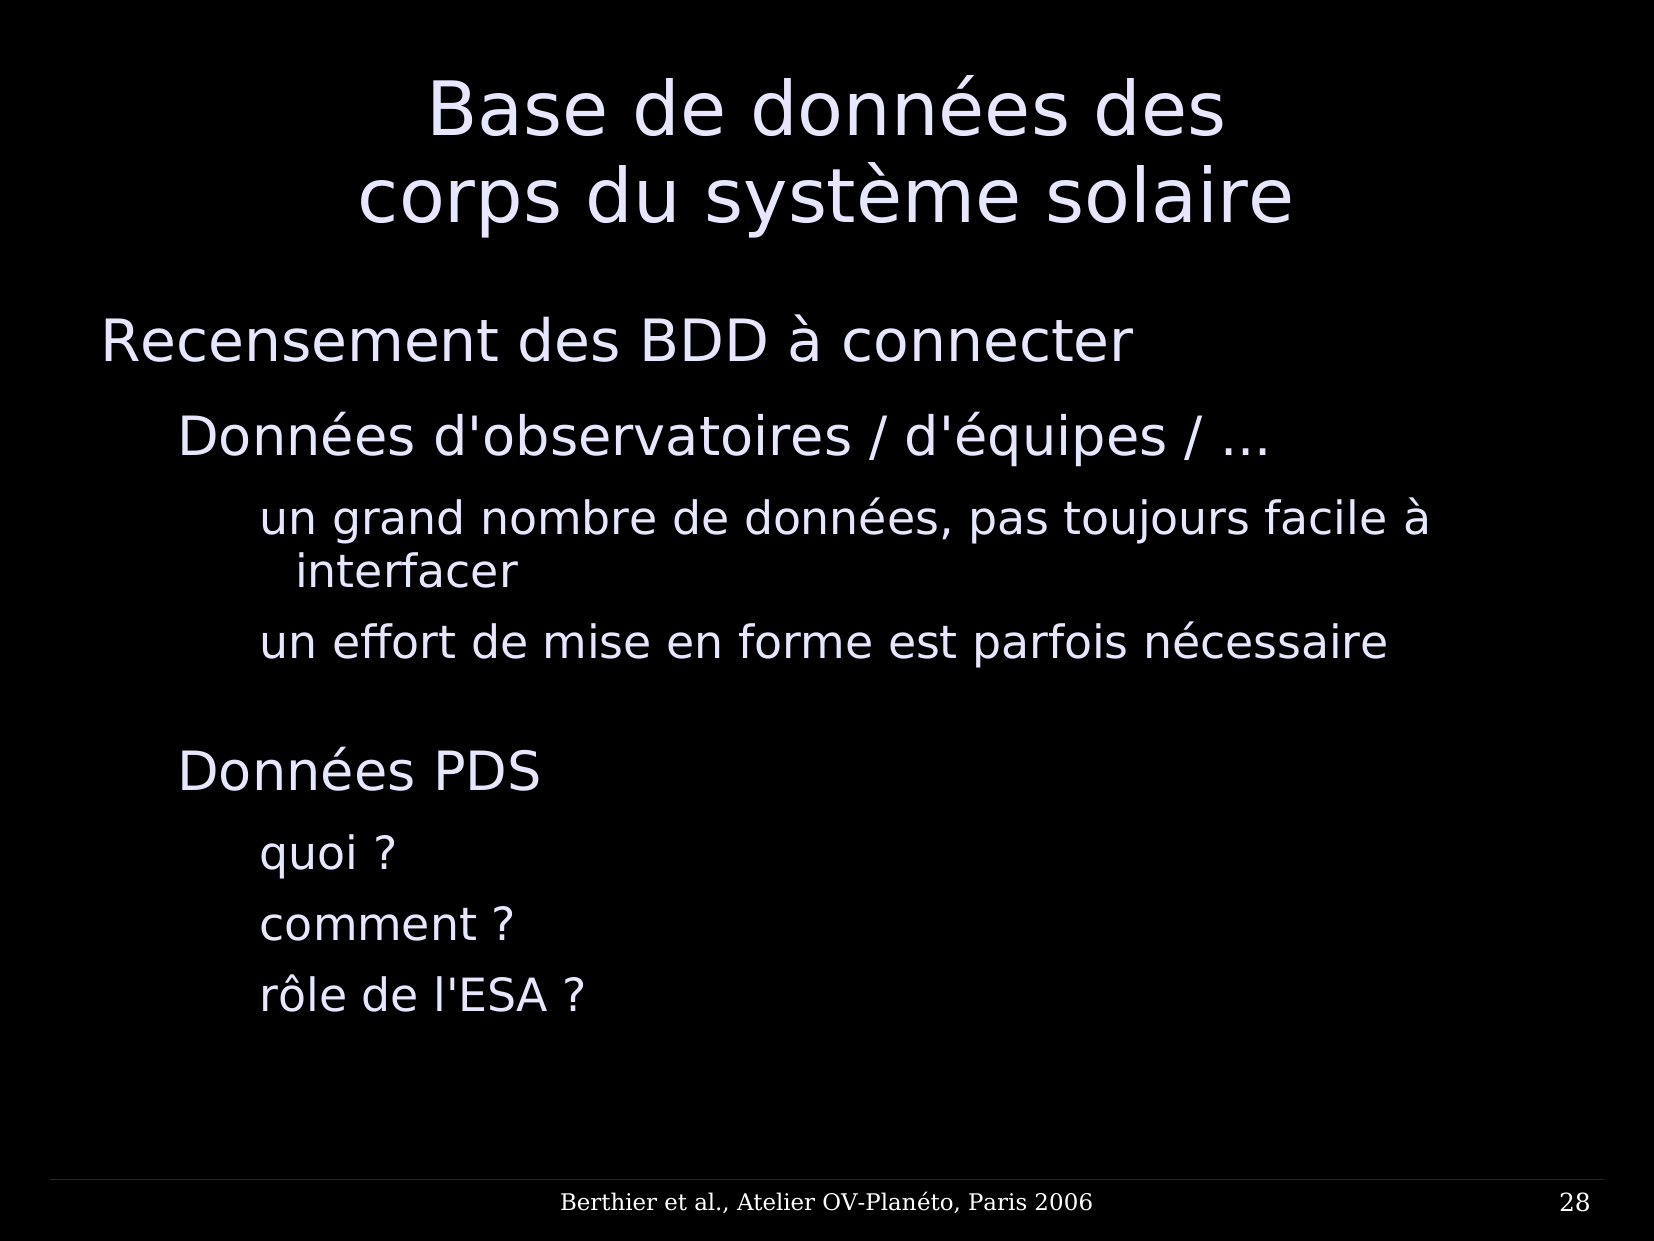

# Base de données des corps du système solaire
Recensement des BDD à connecter
Données d'observatoires / d'équipes / ...
un grand nombre de données, pas toujours facile à interfacer
un effort de mise en forme est parfois nécessaire
Données PDS
quoi ?
comment ?
rôle de l'ESA ?
28